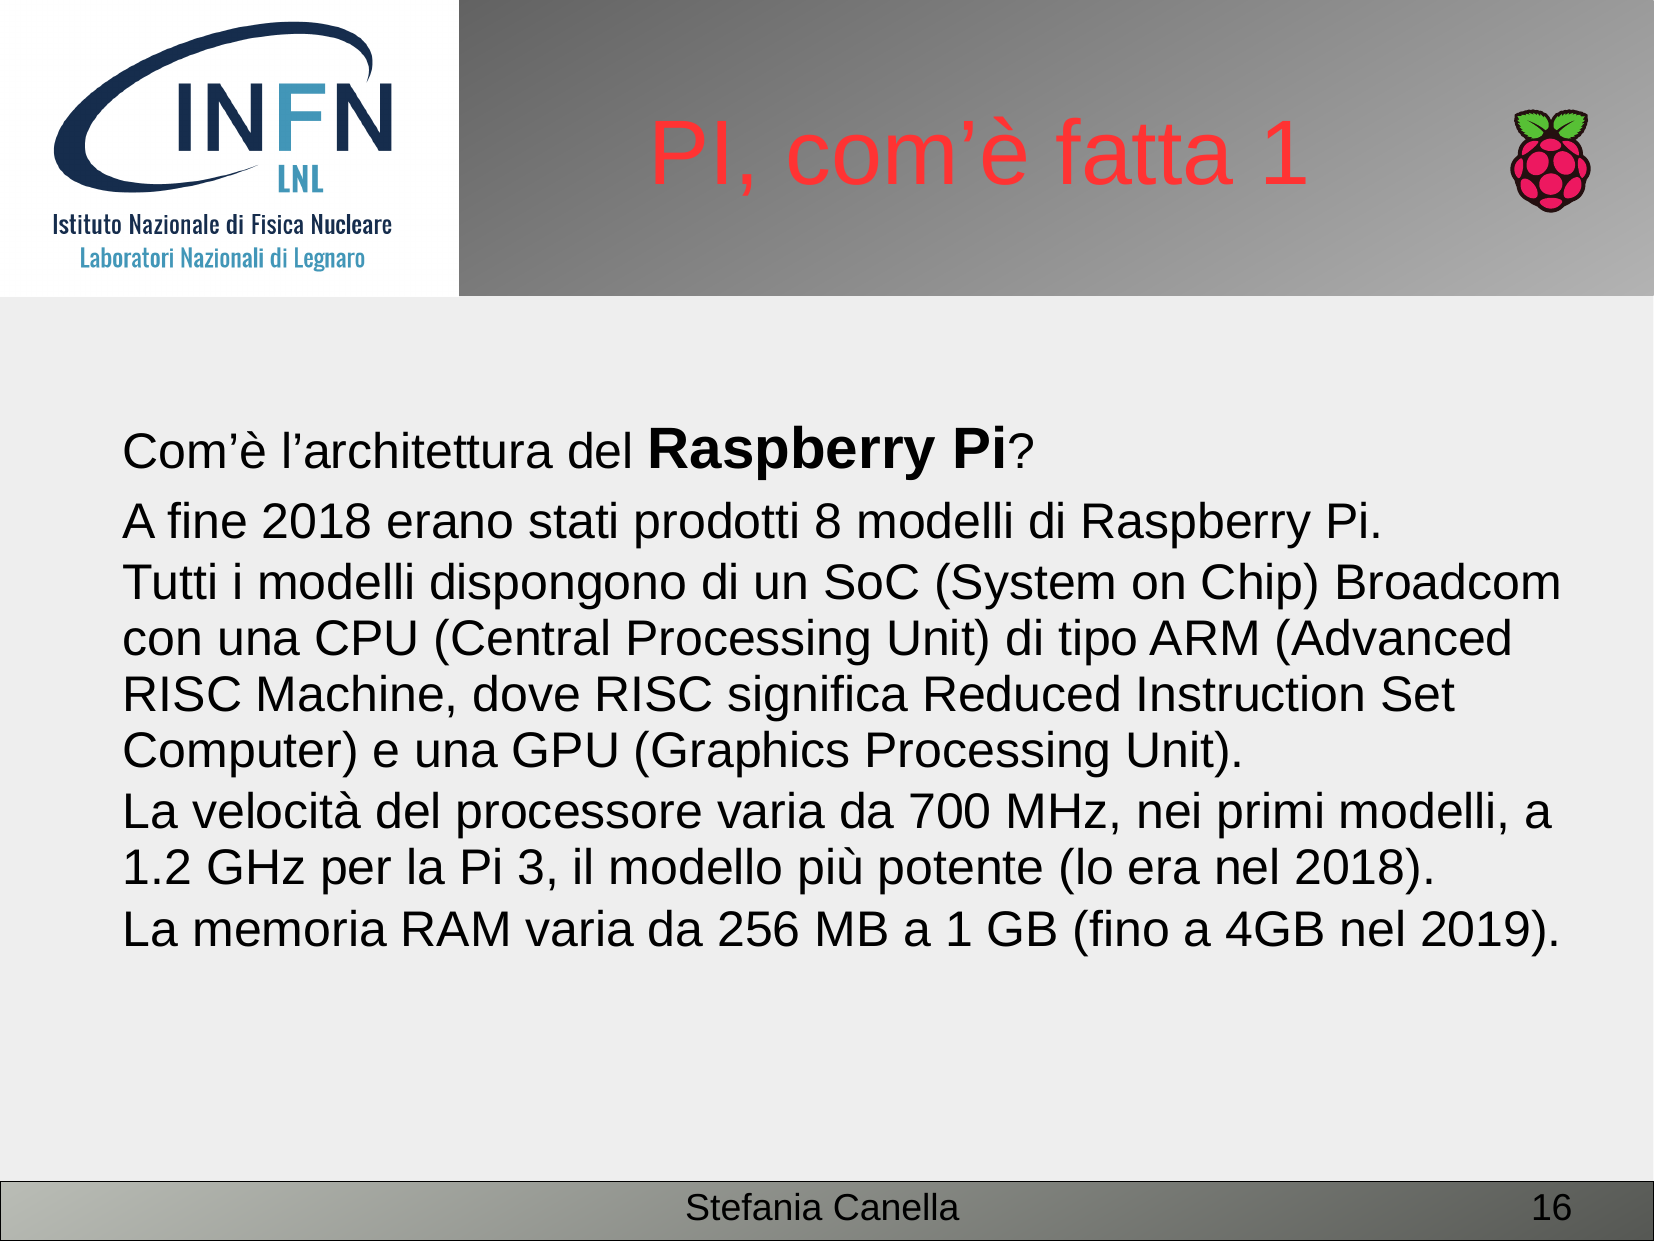

# PI, com’è fatta 1
Com’è l’architettura del Raspberry Pi?
A fine 2018 erano stati prodotti 8 modelli di Raspberry Pi.
Tutti i modelli dispongono di un SoC (System on Chip) Broadcom con una CPU (Central Processing Unit) di tipo ARM (Advanced RISC Machine, dove RISC significa Reduced Instruction Set Computer) e una GPU (Graphics Processing Unit).
La velocità del processore varia da 700 MHz, nei primi modelli, a 1.2 GHz per la Pi 3, il modello più potente (lo era nel 2018).
La memoria RAM varia da 256 MB a 1 GB (fino a 4GB nel 2019).
Stefania Canella